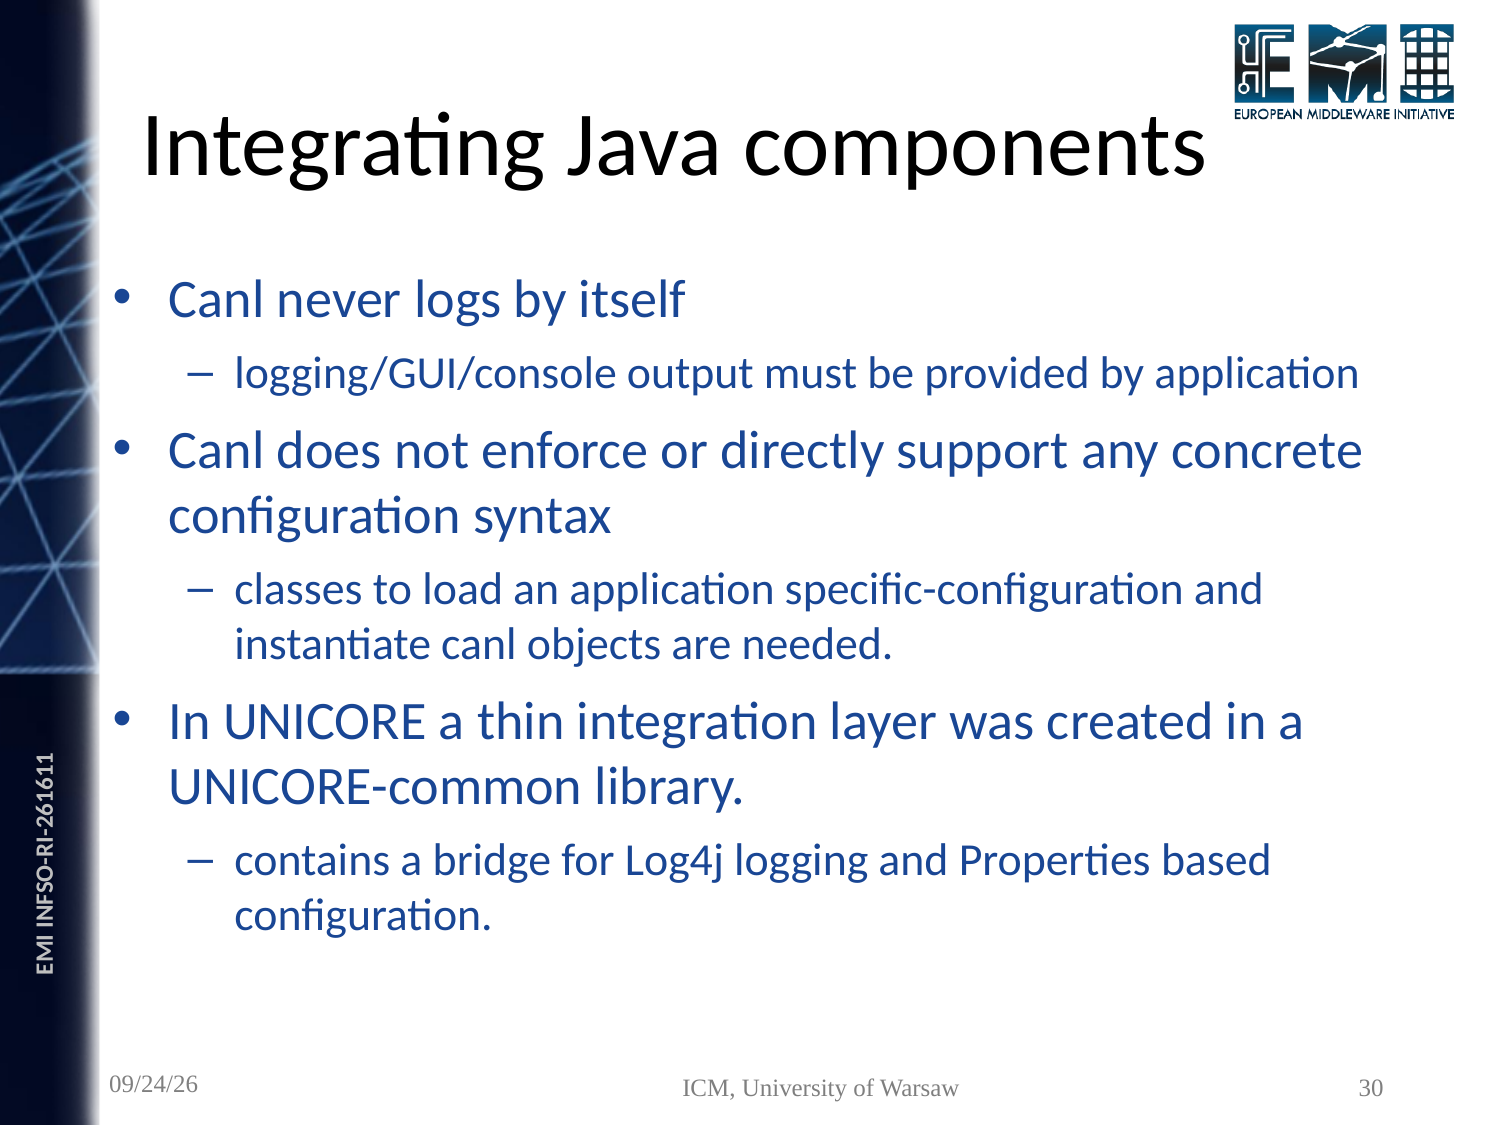

# Integrating Java components
Canl never logs by itself
logging/GUI/console output must be provided by application
Canl does not enforce or directly support any concrete configuration syntax
classes to load an application specific-configuration and instantiate canl objects are needed.
In UNICORE a thin integration layer was created in a UNICORE-common library.
contains a bridge for Log4j logging and Properties based configuration.
30